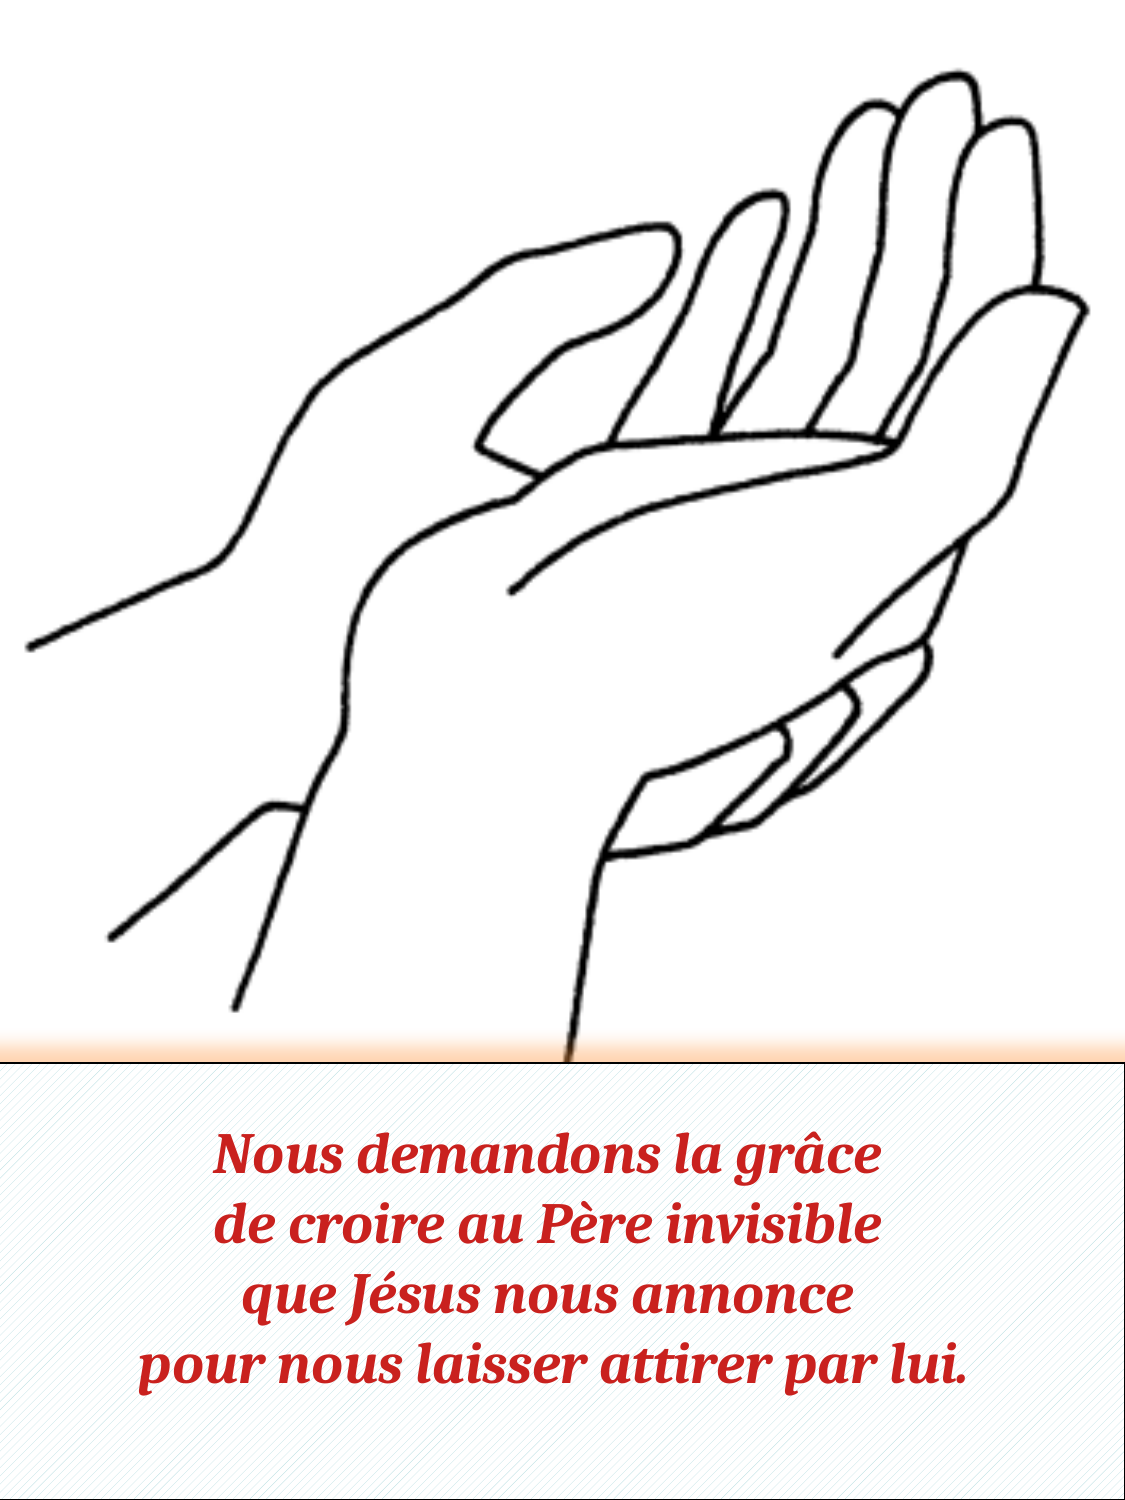

Nous demandons la grâce
de croire au Père invisible
que Jésus nous annonce
pour nous laisser attirer par lui.